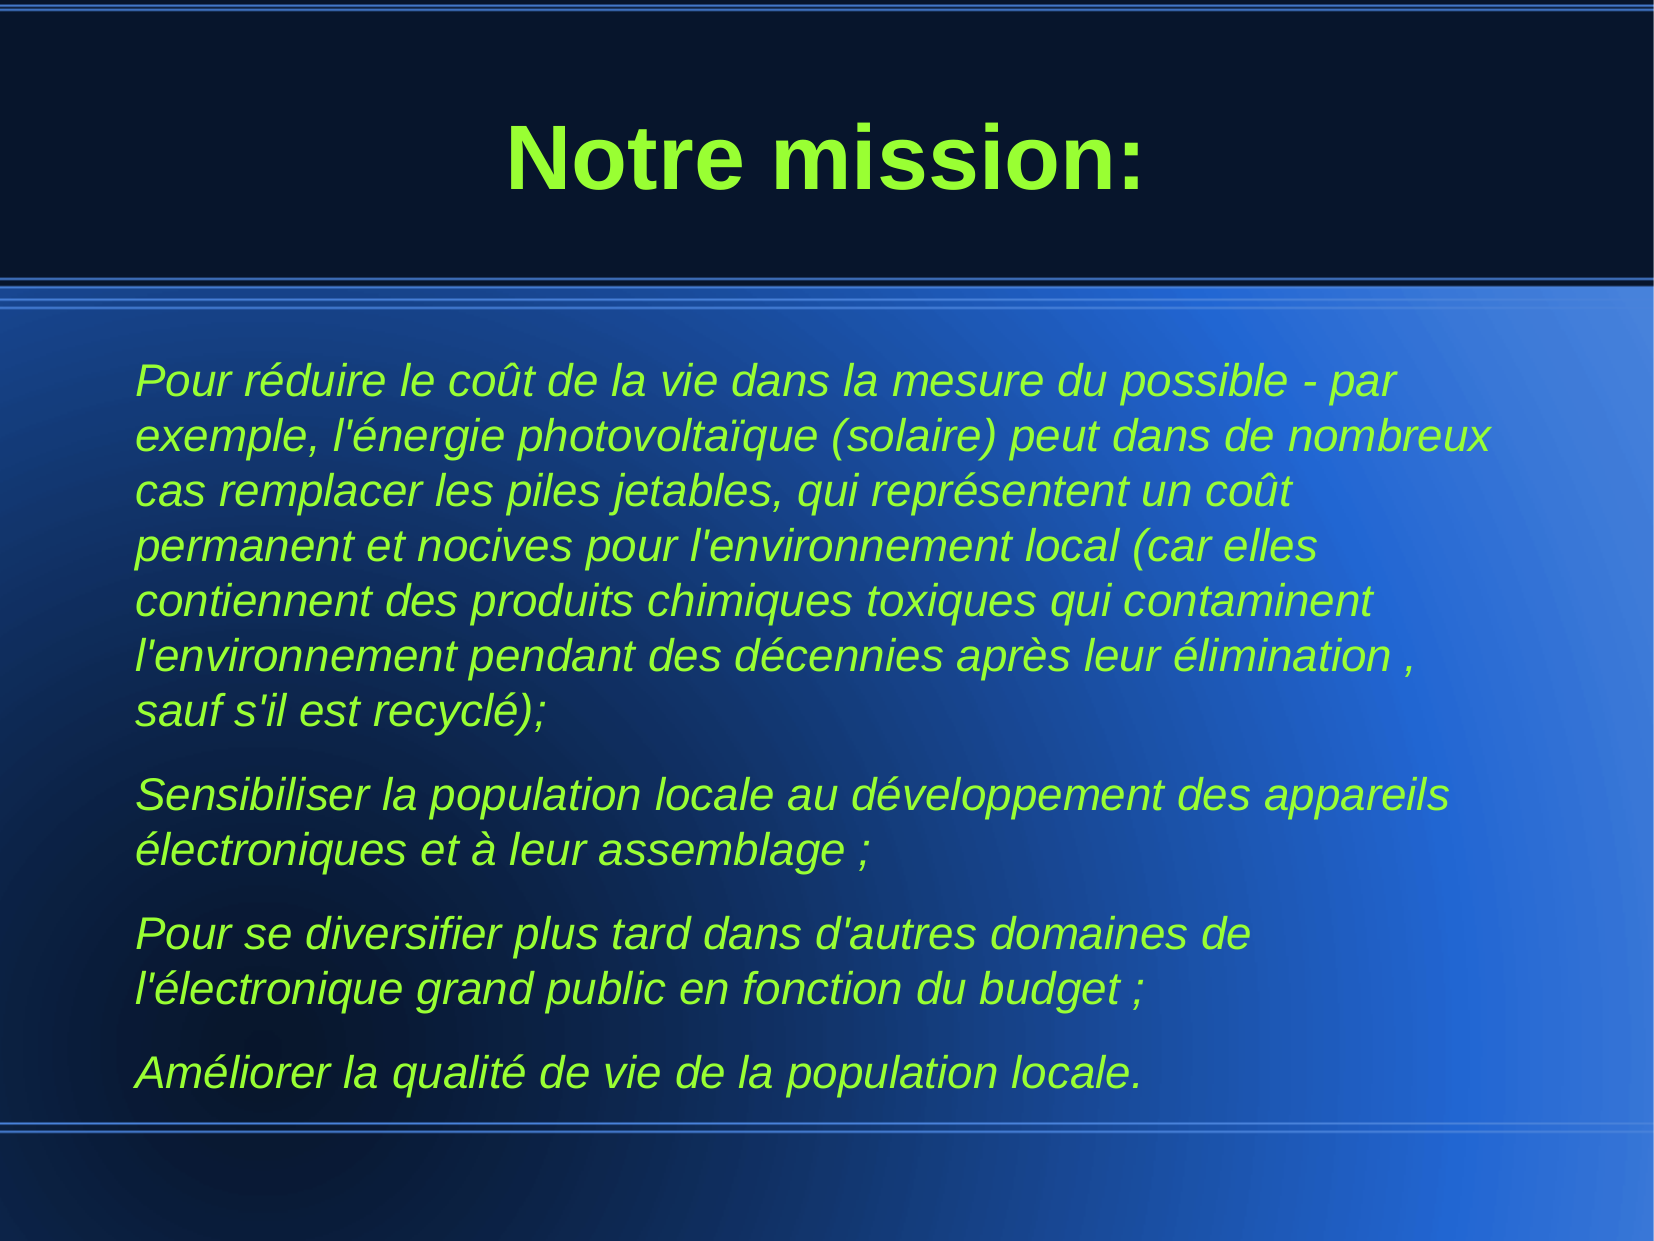

# Notre mission:
Pour réduire le coût de la vie dans la mesure du possible - par exemple, l'énergie photovoltaïque (solaire) peut dans de nombreux cas remplacer les piles jetables, qui représentent un coût permanent et nocives pour l'environnement local (car elles contiennent des produits chimiques toxiques qui contaminent l'environnement pendant des décennies après leur élimination , sauf s'il est recyclé);
Sensibiliser la population locale au développement des appareils électroniques et à leur assemblage ;
Pour se diversifier plus tard dans d'autres domaines de l'électronique grand public en fonction du budget ;
Améliorer la qualité de vie de la population locale.